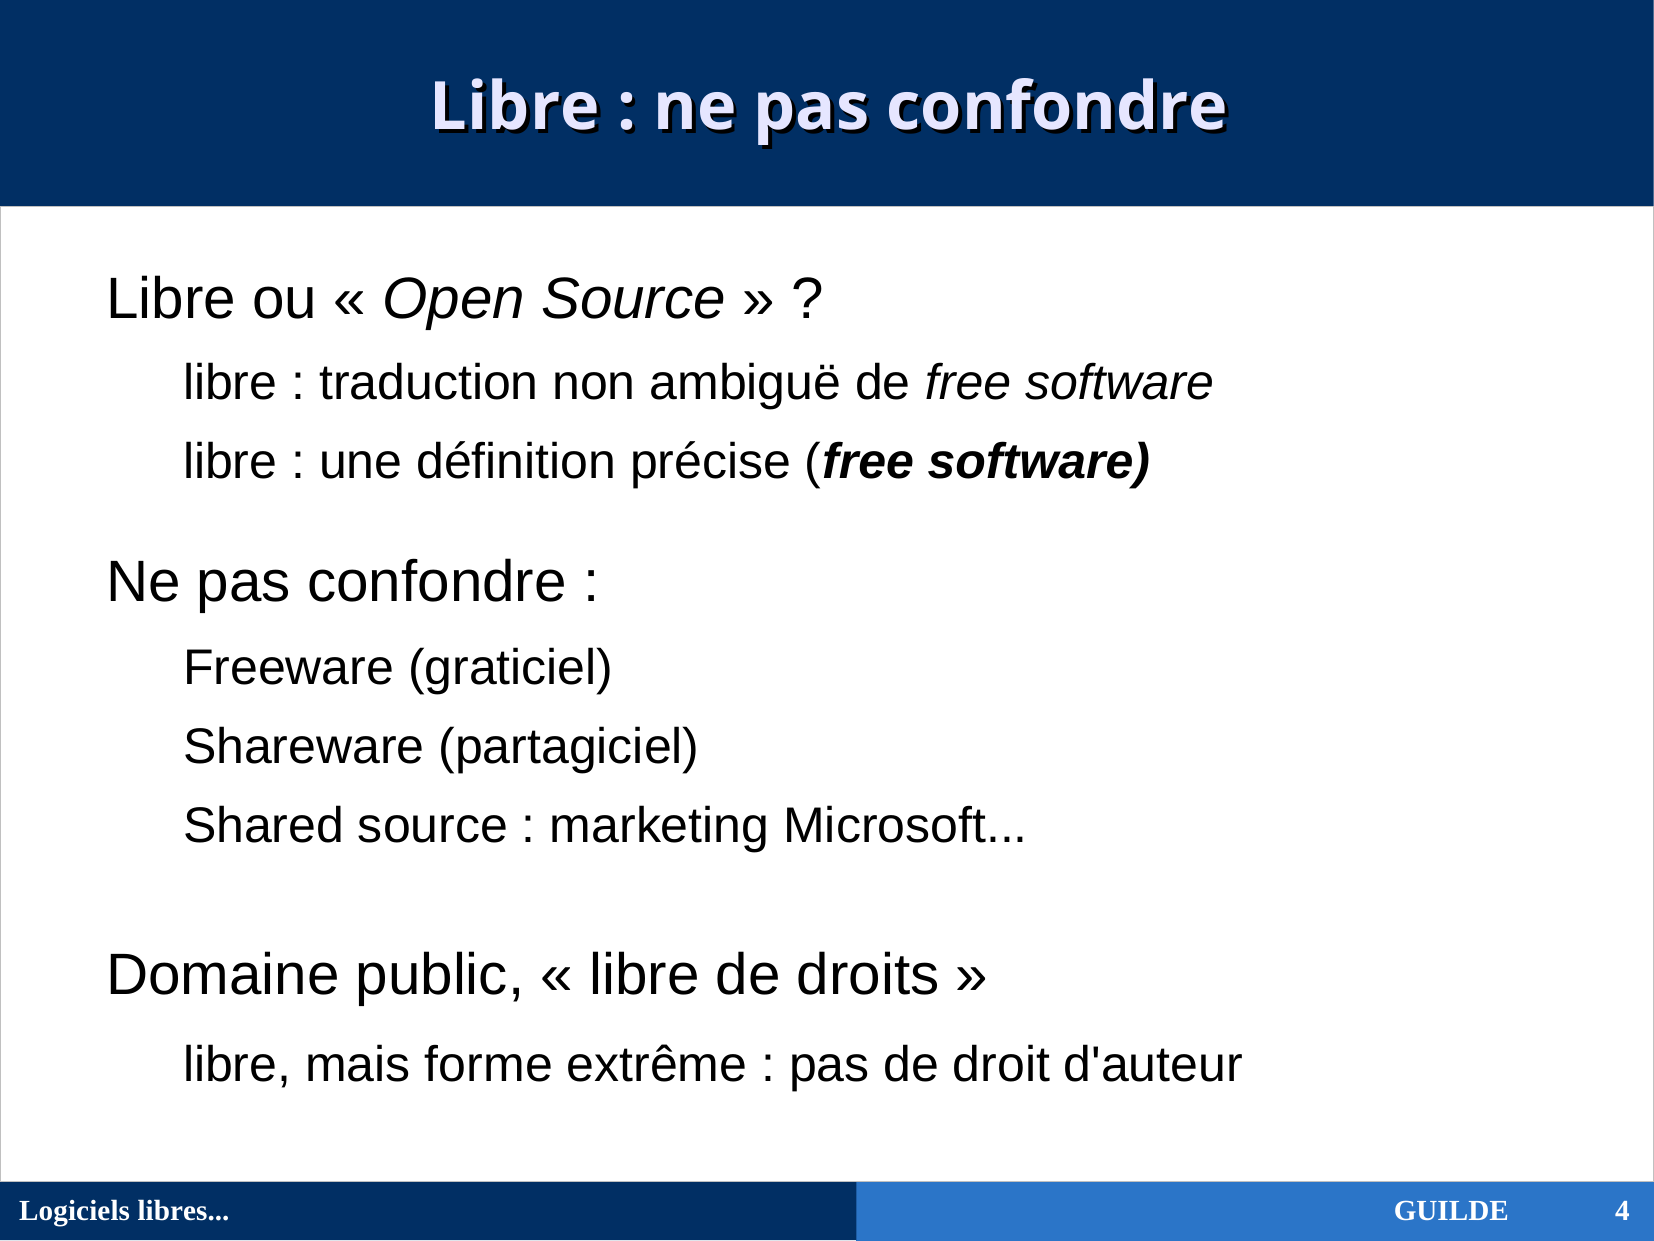

# Libre : ne pas confondre
Libre ou « Open Source » ?
libre : traduction non ambiguë de free software
libre : une définition précise (free software)
Ne pas confondre :
Freeware (graticiel)
Shareware (partagiciel)
Shared source : marketing Microsoft...
Domaine public, « libre de droits »
libre, mais forme extrême : pas de droit d'auteur
4